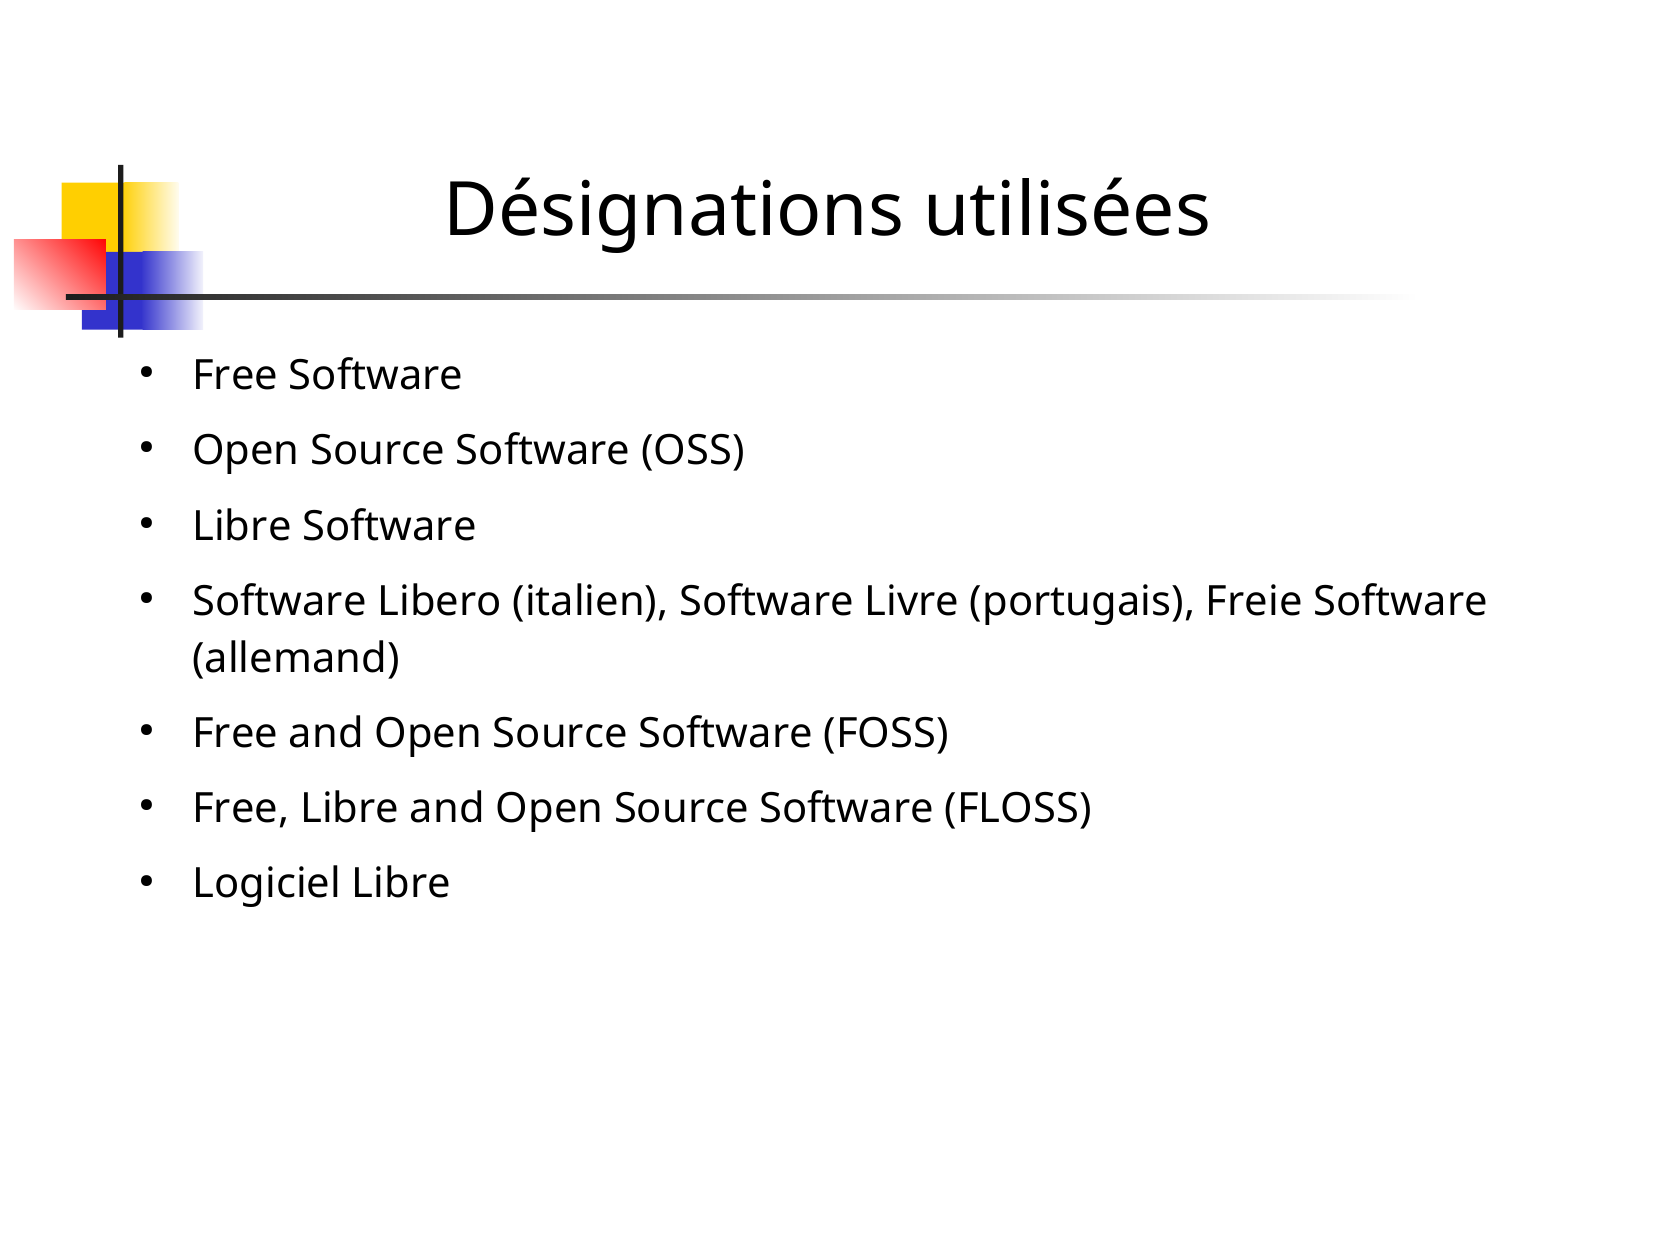

# Désignations utilisées
Free Software
Open Source Software (OSS)
Libre Software
Software Libero (italien), Software Livre (portugais), Freie Software (allemand)
Free and Open Source Software (FOSS)
Free, Libre and Open Source Software (FLOSS)
Logiciel Libre